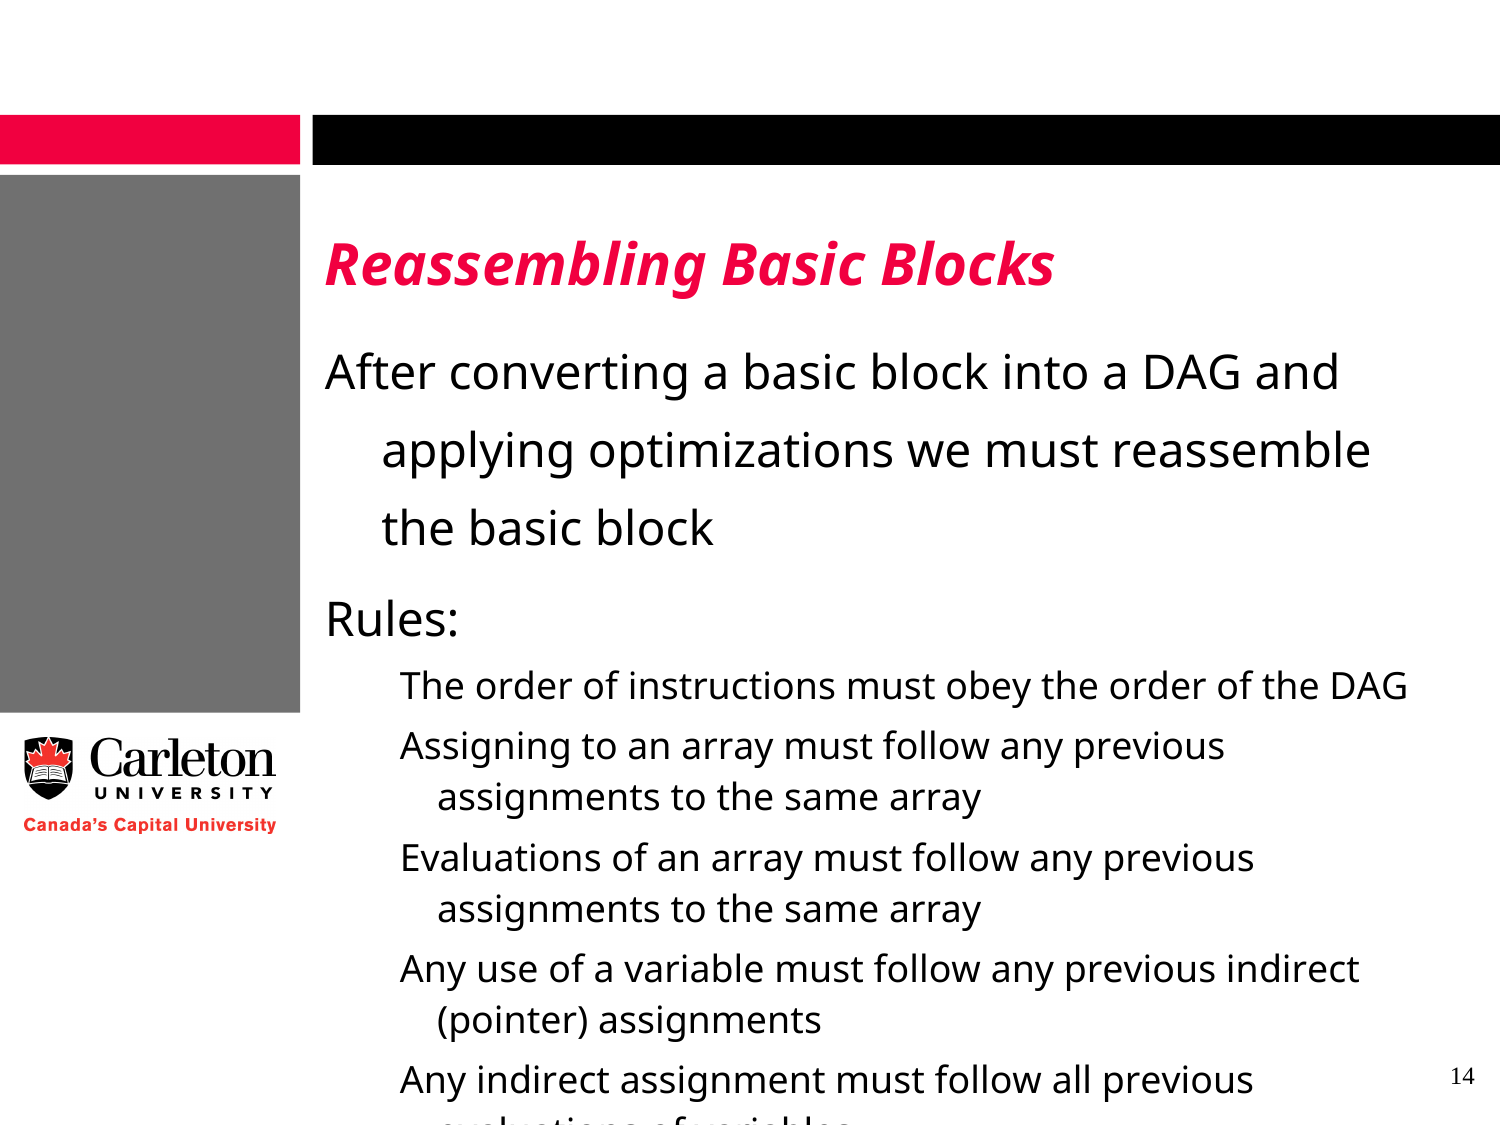

# Reassembling Basic Blocks
After converting a basic block into a DAG and applying optimizations we must reassemble the basic block
Rules:
The order of instructions must obey the order of the DAG
Assigning to an array must follow any previous assignments to the same array
Evaluations of an array must follow any previous assignments to the same array
Any use of a variable must follow any previous indirect (pointer) assignments
Any indirect assignment must follow all previous evaluations of variables
14